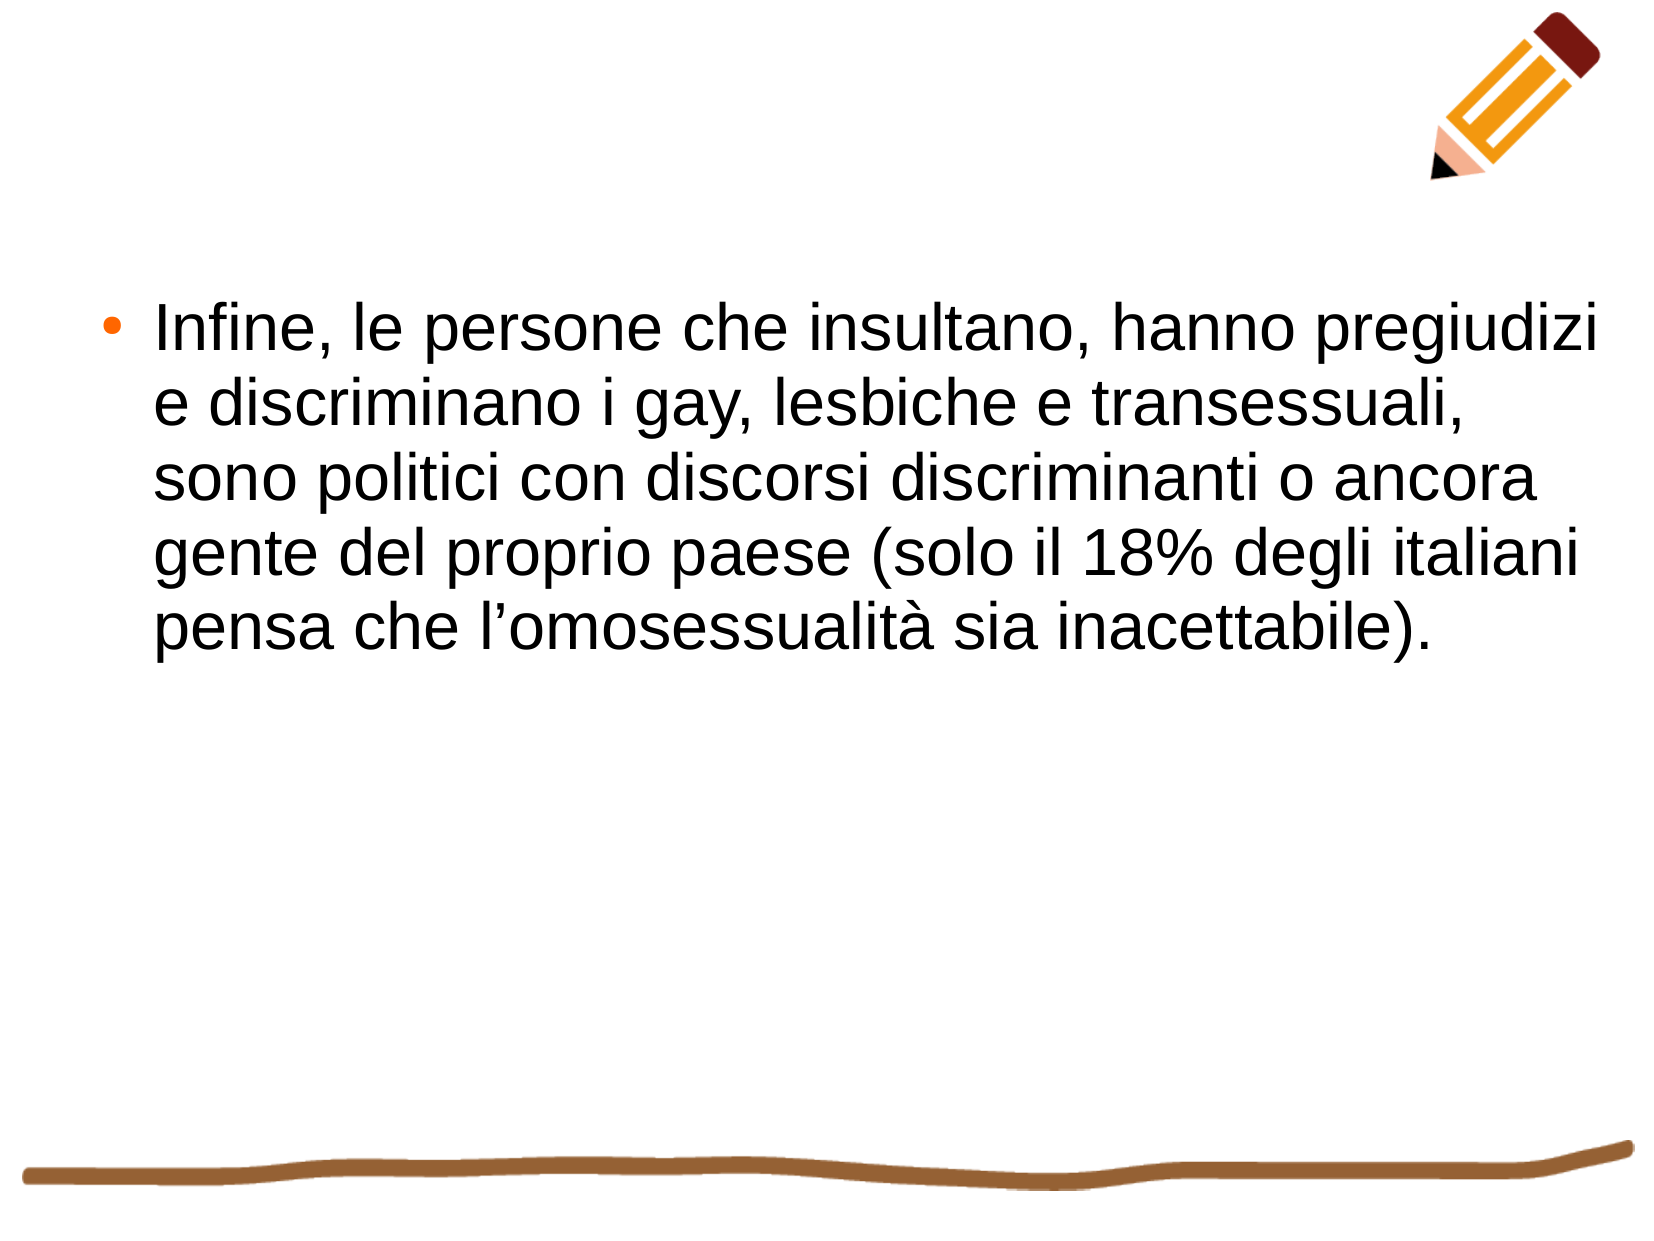

#
Infine, le persone che insultano, hanno pregiudizi e discriminano i gay, lesbiche e transessuali, sono politici con discorsi discriminanti o ancora gente del proprio paese (solo il 18% degli italiani pensa che l’omosessualità sia inacettabile).